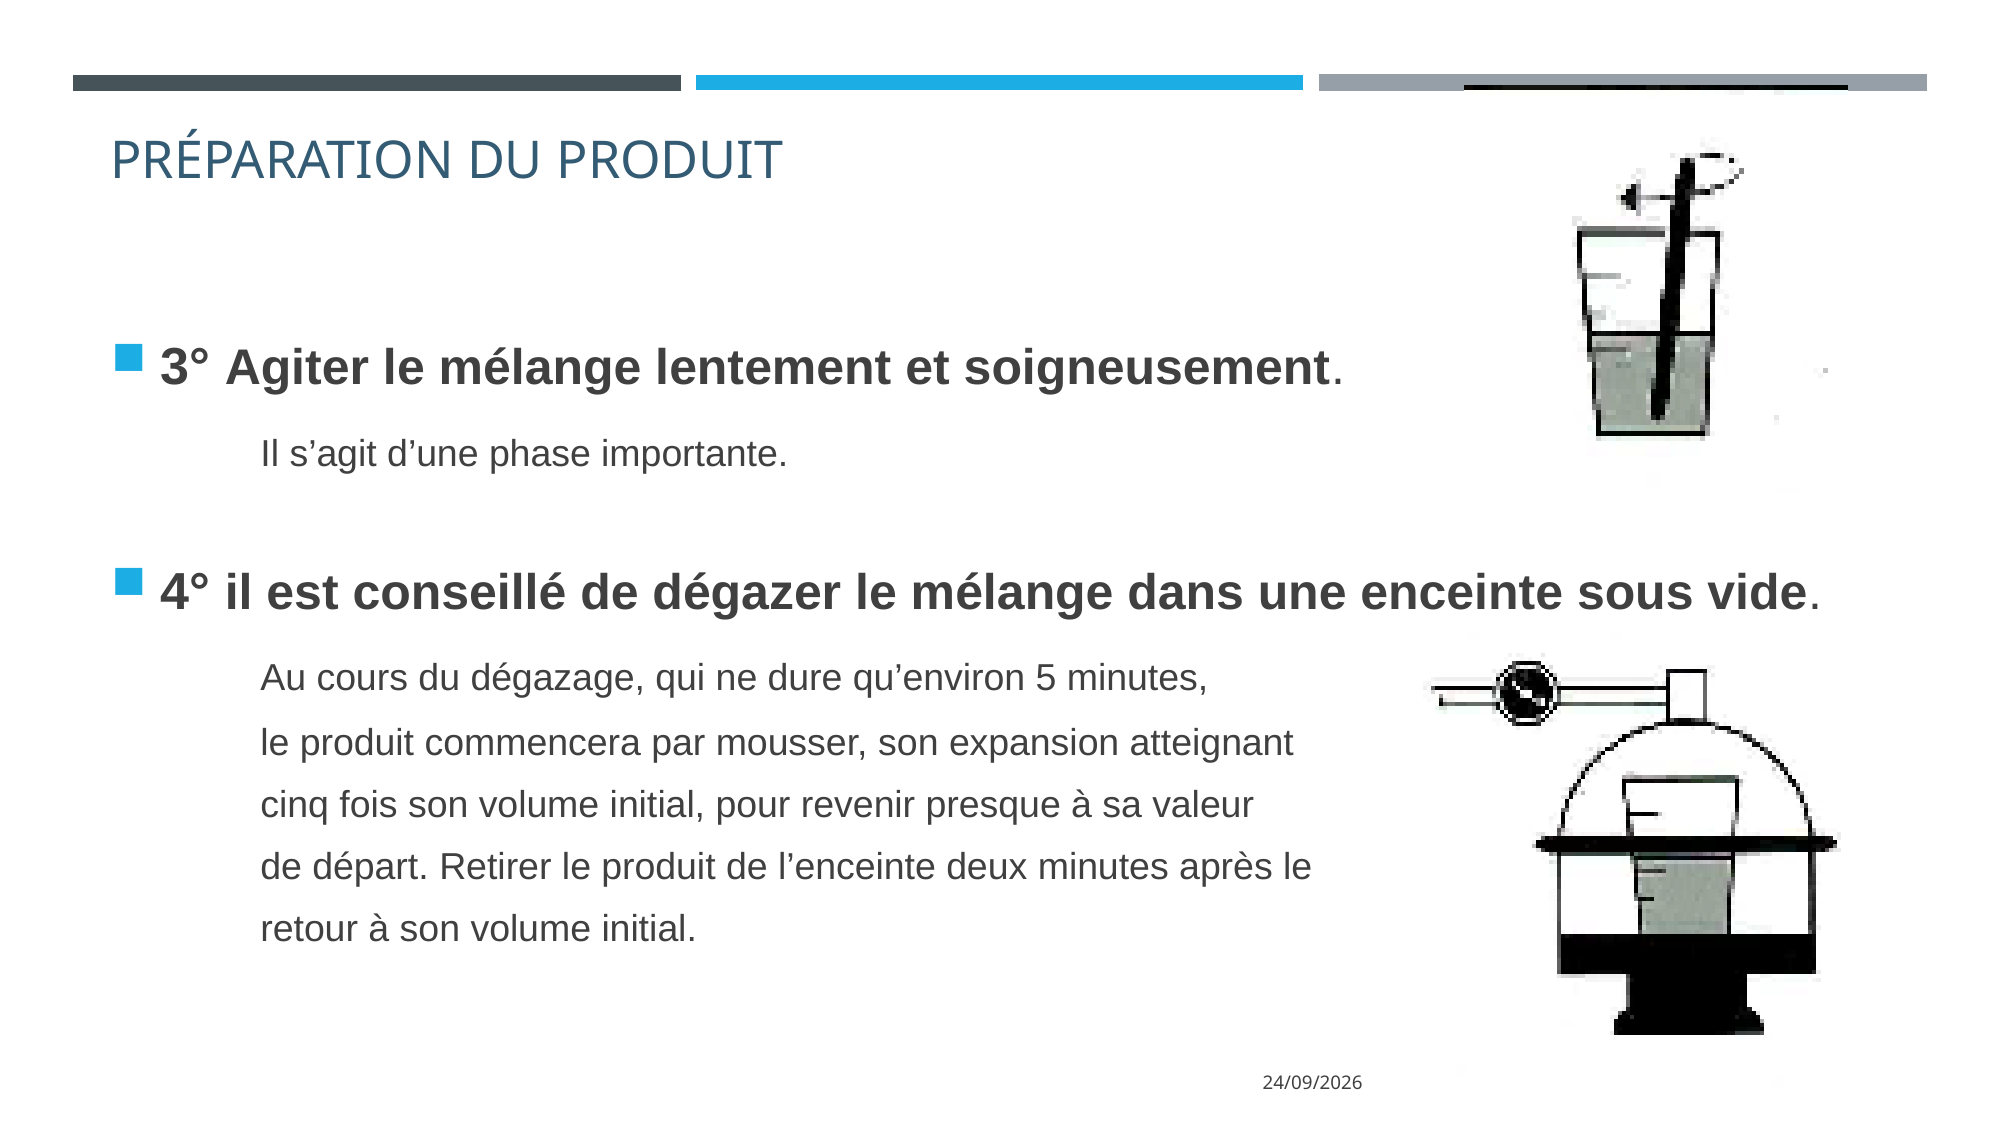

# Préparation du produit
3° Agiter le mélange lentement et soigneusement.
		Il s’agit d’une phase importante.
4° il est conseillé de dégazer le mélange dans une enceinte sous vide.
		Au cours du dégazage, qui ne dure qu’environ 5 minutes,
		le produit commencera par mousser, son expansion atteignant
		cinq fois son volume initial, pour revenir presque à sa valeur
		de départ. Retirer le produit de l’enceinte deux minutes après le
		retour à son volume initial.